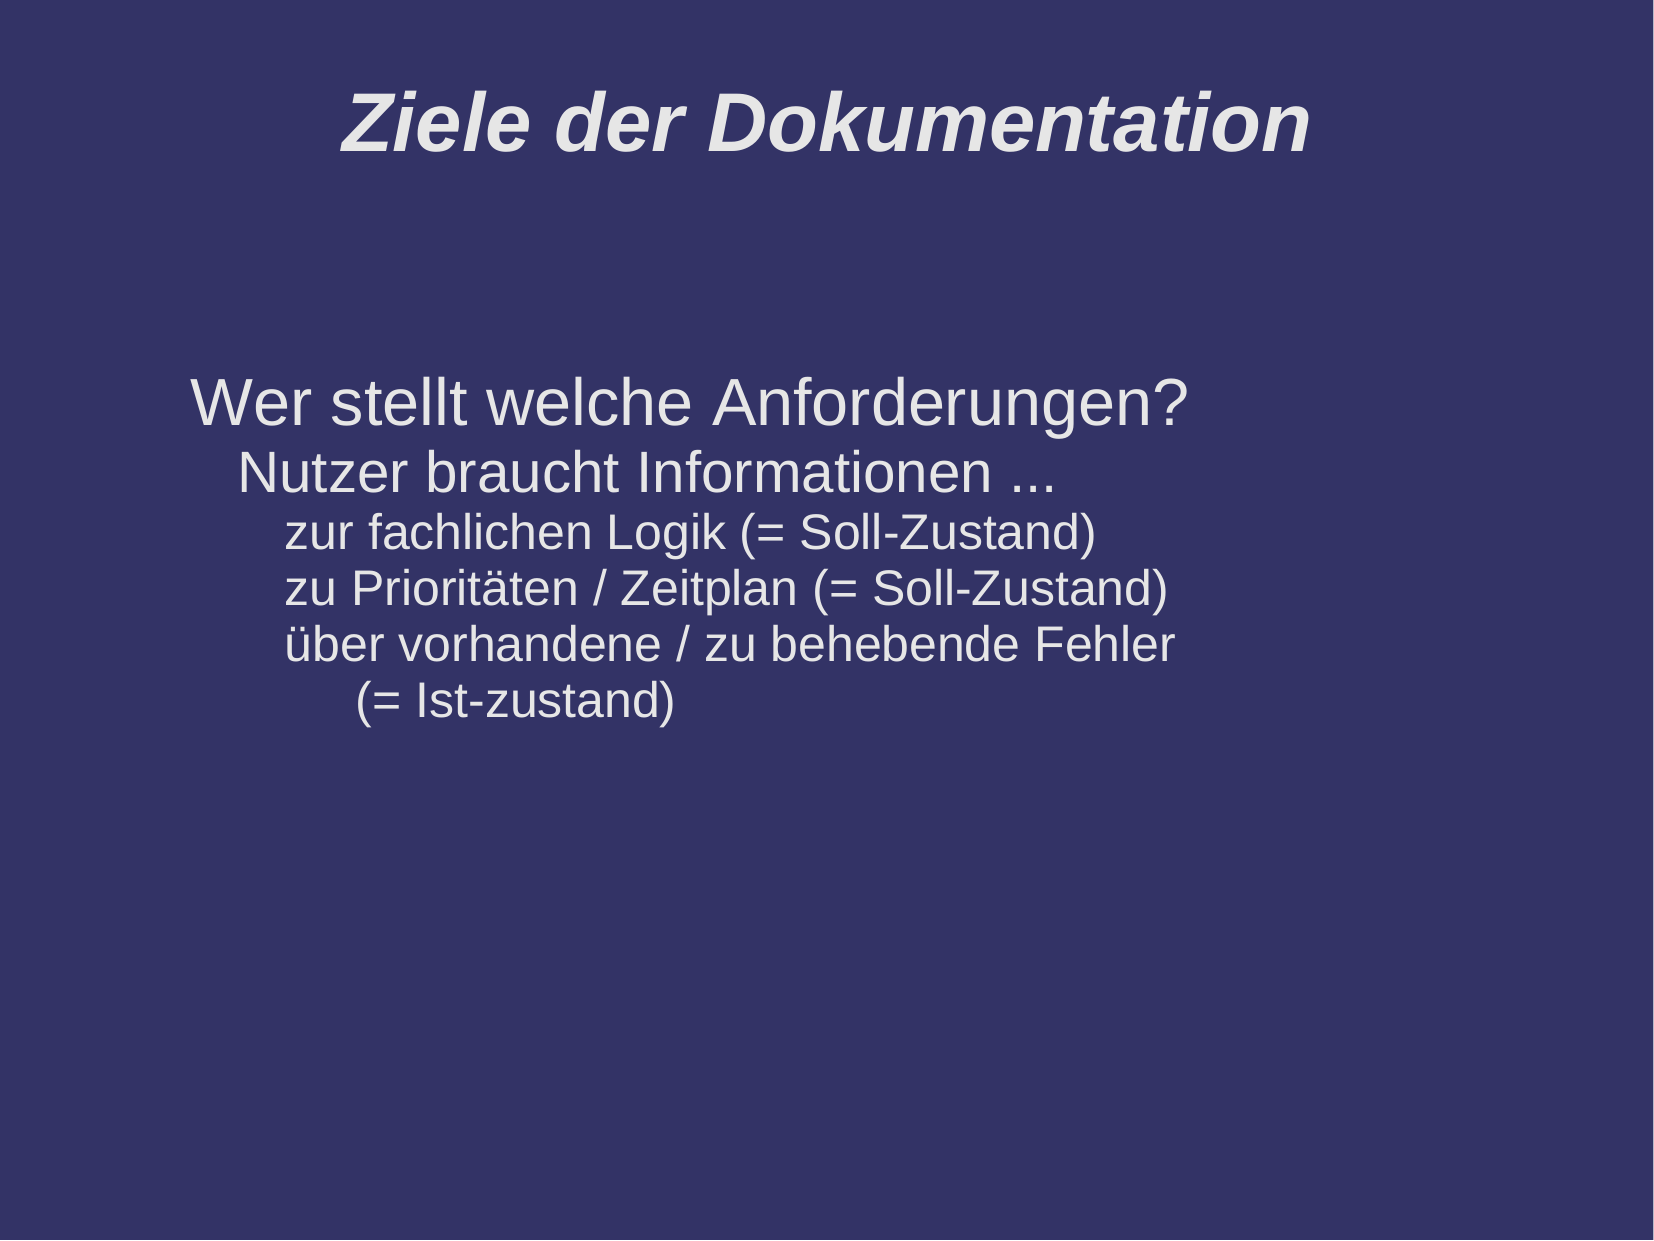

# Ziele der Dokumentation
Wer stellt welche Anforderungen?
Nutzer braucht Informationen ...
zur fachlichen Logik (= Soll-Zustand)
zu Prioritäten / Zeitplan (= Soll-Zustand)
über vorhandene / zu behebende Fehler
(= Ist-zustand)